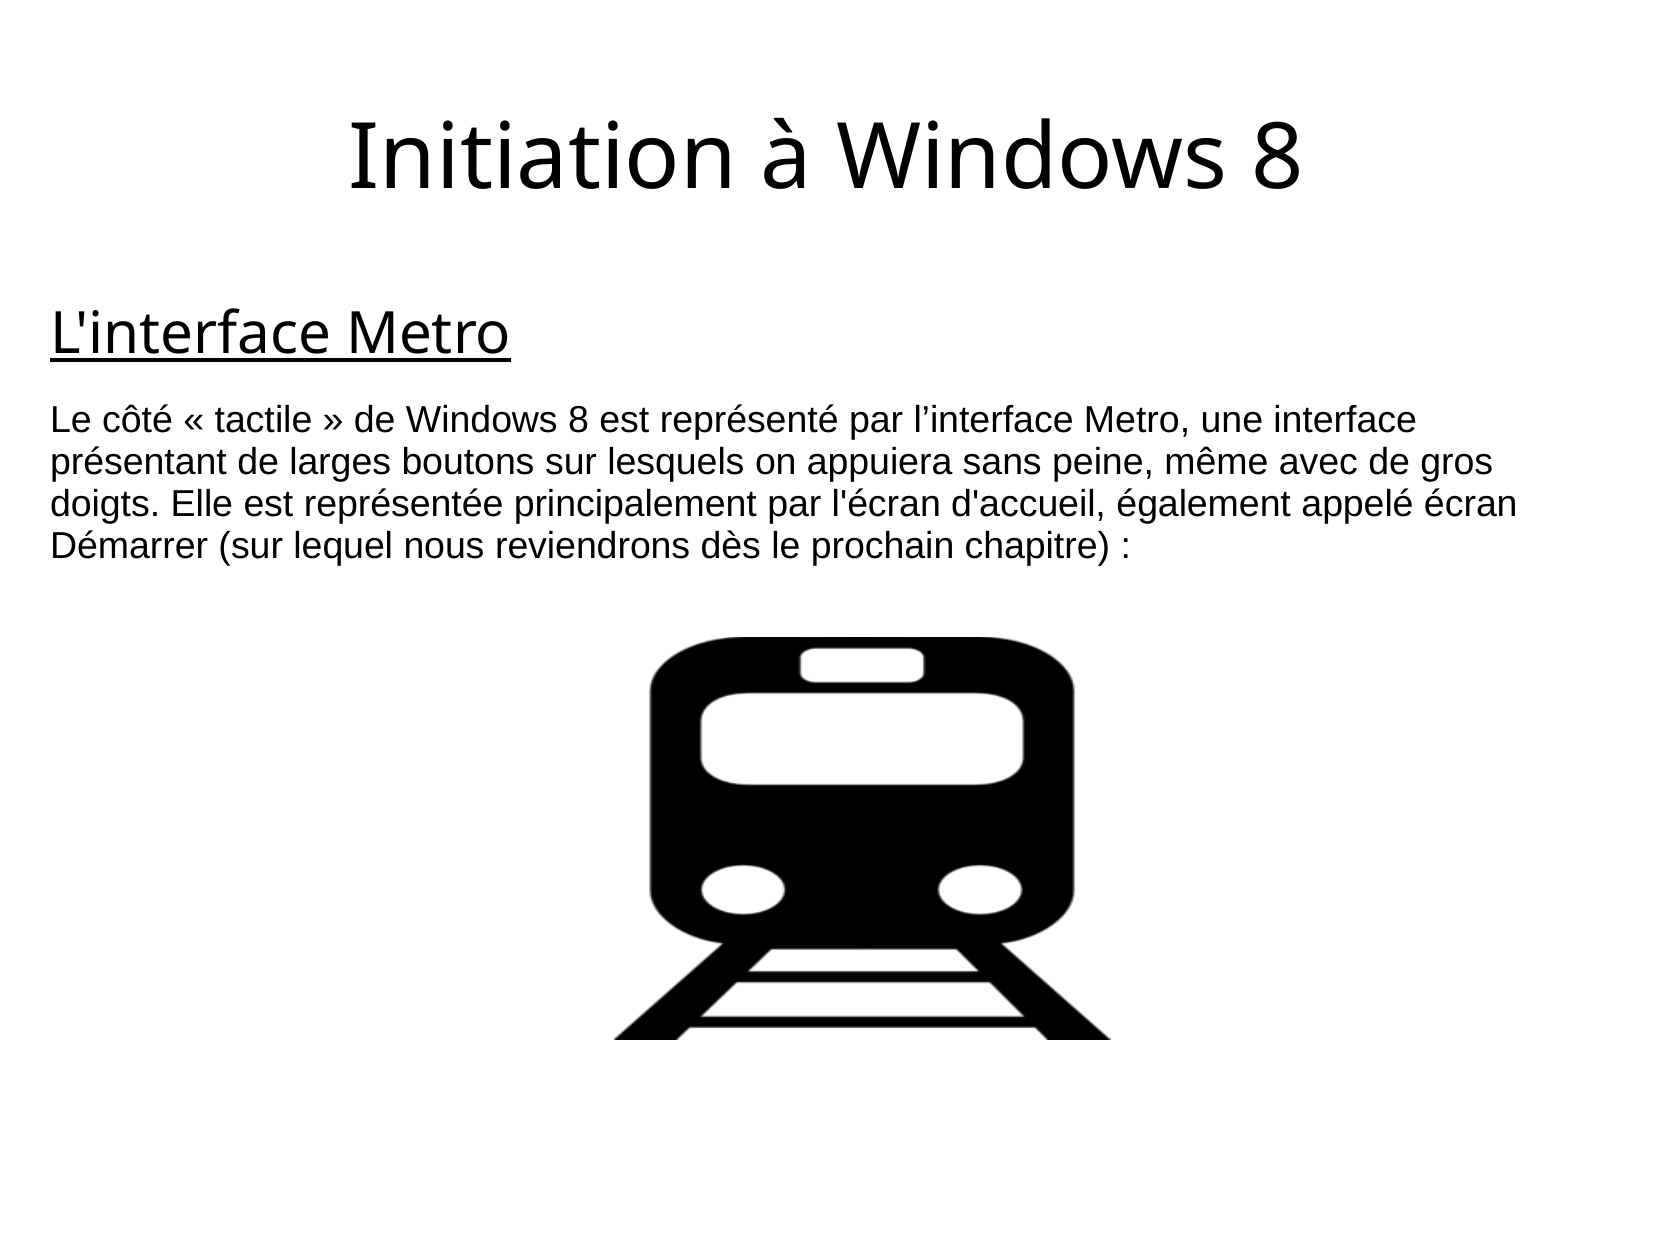

# Initiation à Windows 8
L'interface Metro
Le côté « tactile » de Windows 8 est représenté par l’interface Metro, une interface présentant de larges boutons sur lesquels on appuiera sans peine, même avec de gros doigts. Elle est représentée principalement par l'écran d'accueil, également appelé écran Démarrer (sur lequel nous reviendrons dès le prochain chapitre) :